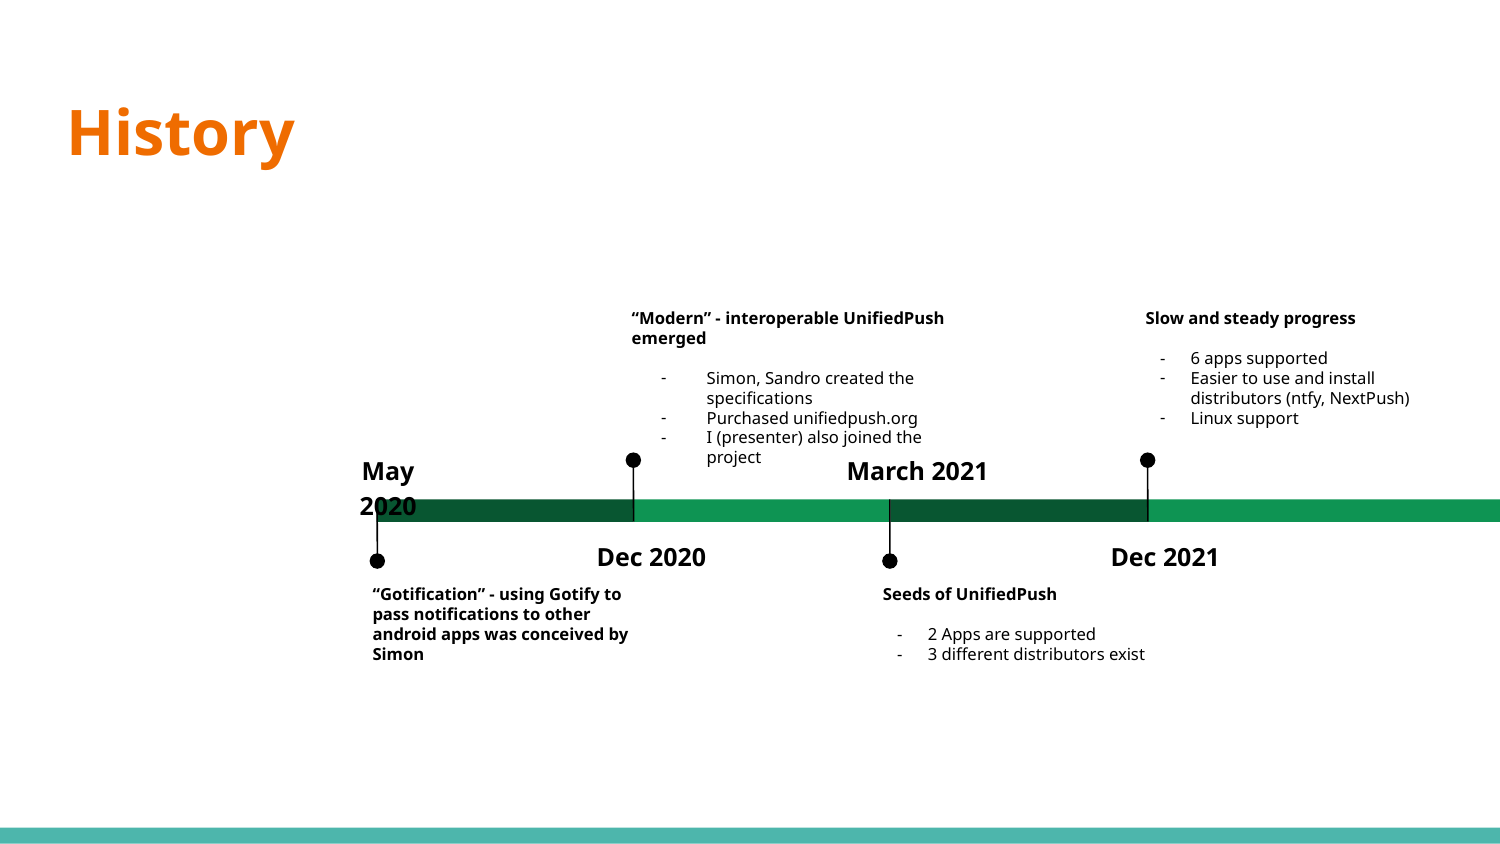

# History
“Modern” - interoperable UnifiedPush emerged
Simon, Sandro created the specifications
Purchased unifiedpush.org
I (presenter) also joined the project
Dec 2020
Slow and steady progress
6 apps supported
Easier to use and install distributors (ntfy, NextPush)
Linux support
Dec 2021
May 2020
“Gotification” - using Gotify to pass notifications to other android apps was conceived by Simon
March 2021
Seeds of UnifiedPush
2 Apps are supported
3 different distributors exist